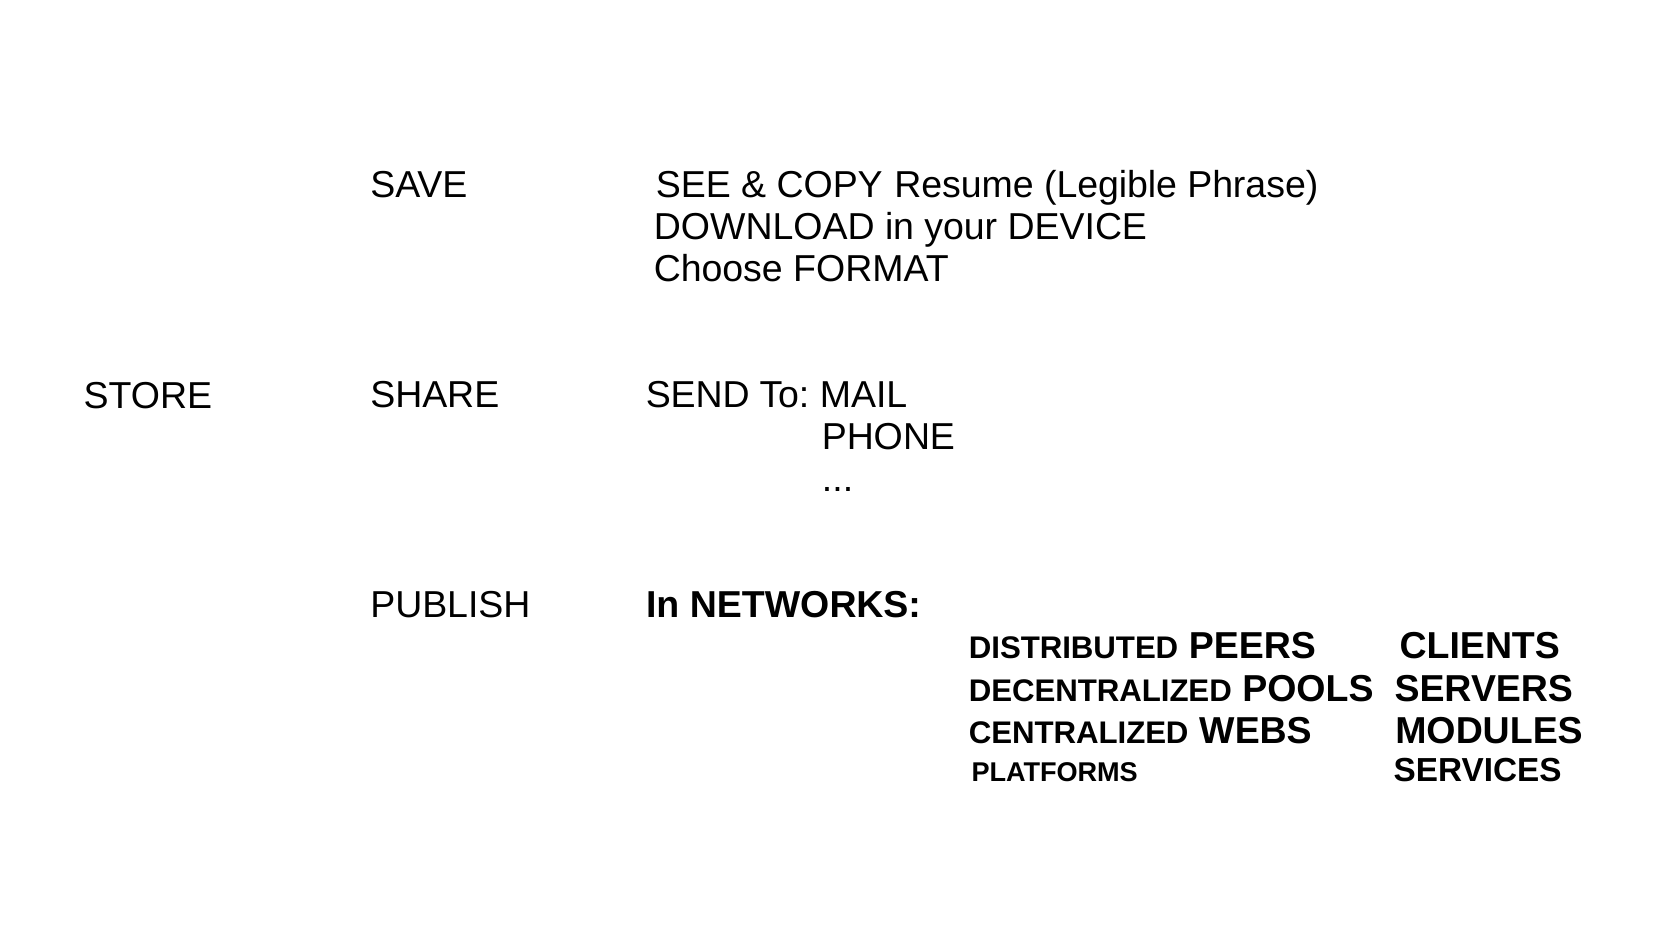

SAVE SEE & COPY Resume (Legible Phrase)
 DOWNLOAD in your DEVICE
 Choose FORMAT
SHARE SEND To: MAIL
 PHONE
 ...
PUBLISH In NETWORKS:
 DISTRIBUTED PEERS CLIENTS
 DECENTRALIZED POOLS SERVERS
 CENTRALIZED WEBS MODULES
 PLATFORMS SERVICES
STORE